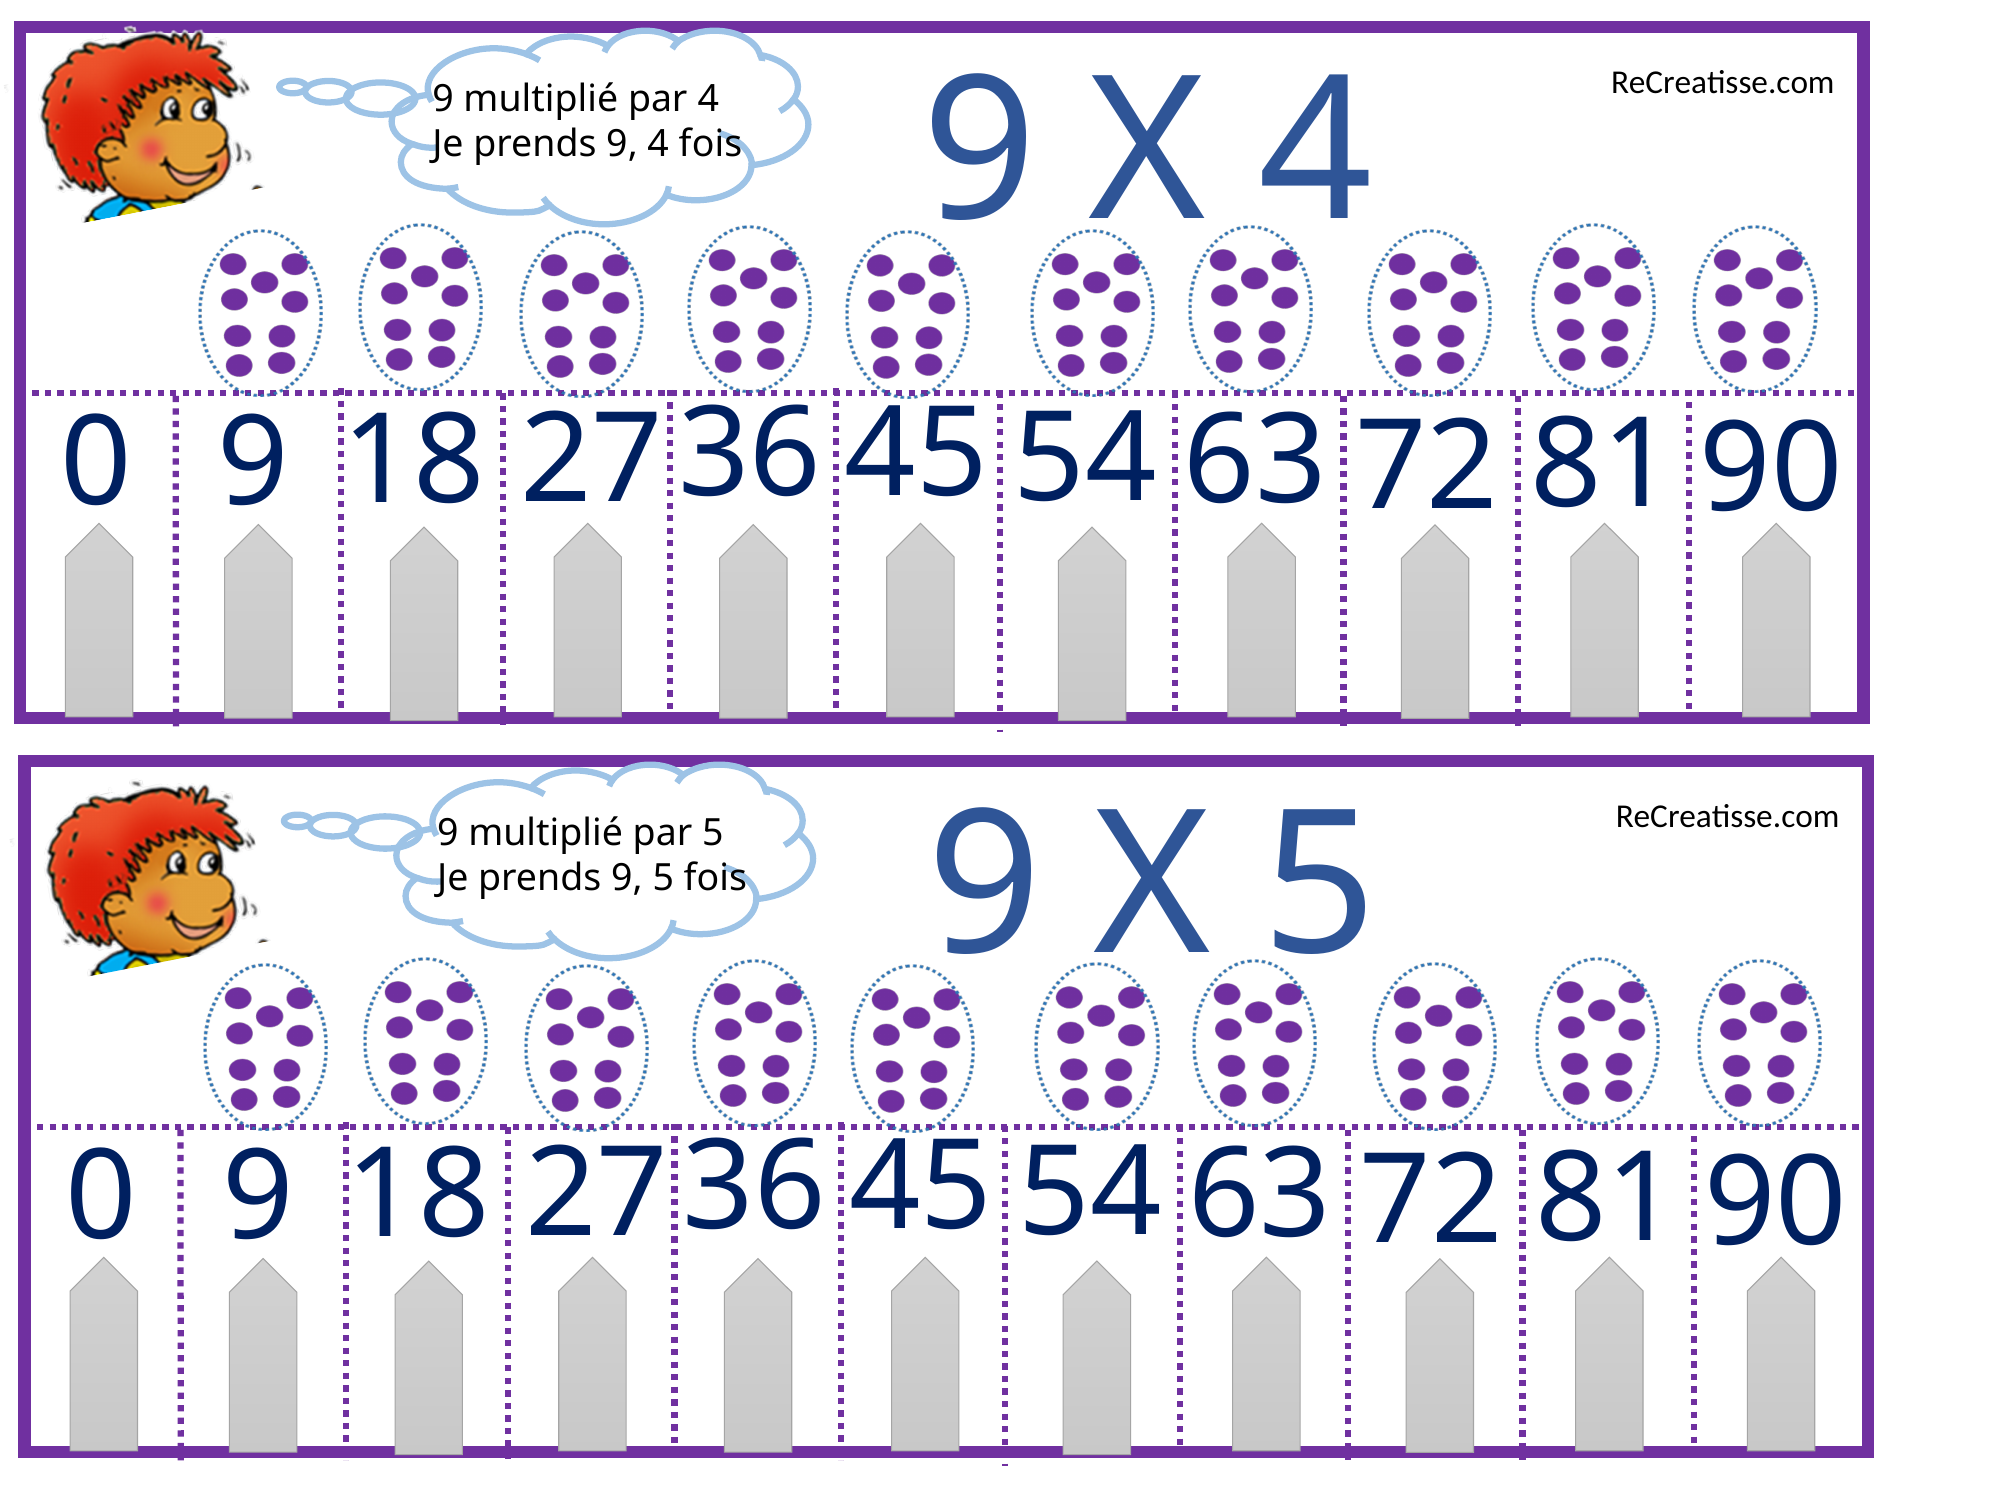

9 X 4
ReCreatisse.com
9 multiplié par 4
Je prends 9, 4 fois
36
45
54
27
63
18
0
9
81
72
90
9 X 5
ReCreatisse.com
9 multiplié par 5
Je prends 9, 5 fois
36
45
54
27
63
18
0
9
81
72
90